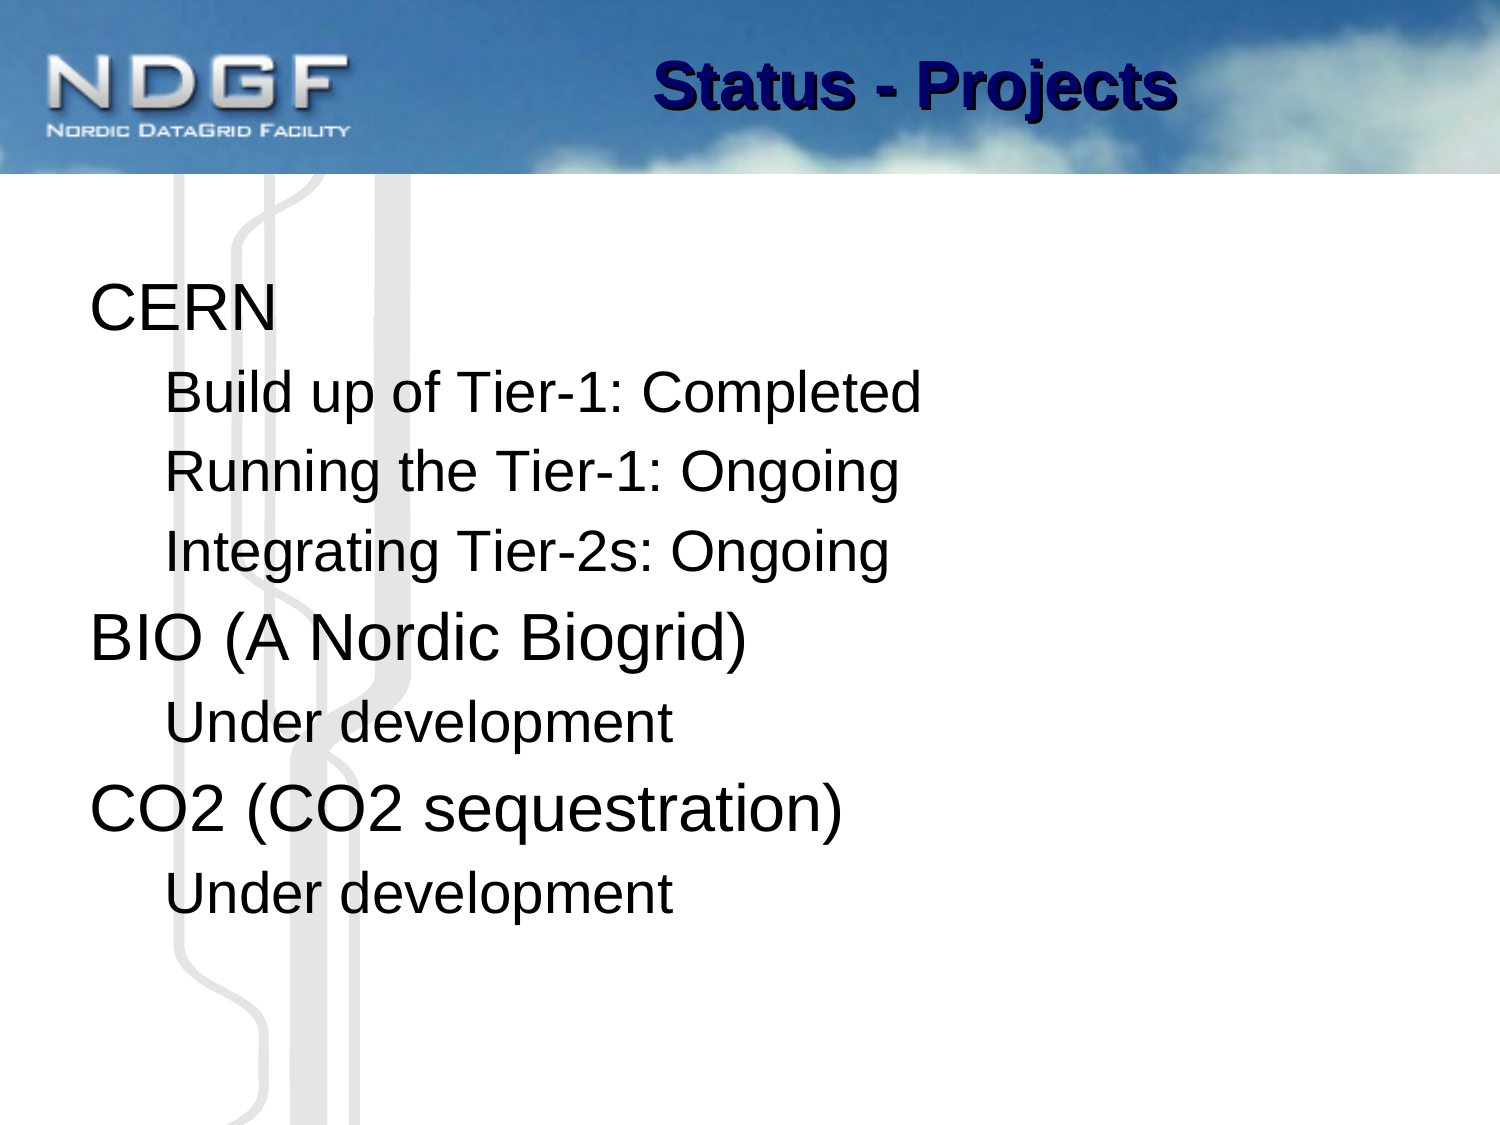

# Status - Projects
CERN
Build up of Tier-1: Completed
Running the Tier-1: Ongoing
Integrating Tier-2s: Ongoing
BIO (A Nordic Biogrid)
Under development
CO2 (CO2 sequestration)
Under development